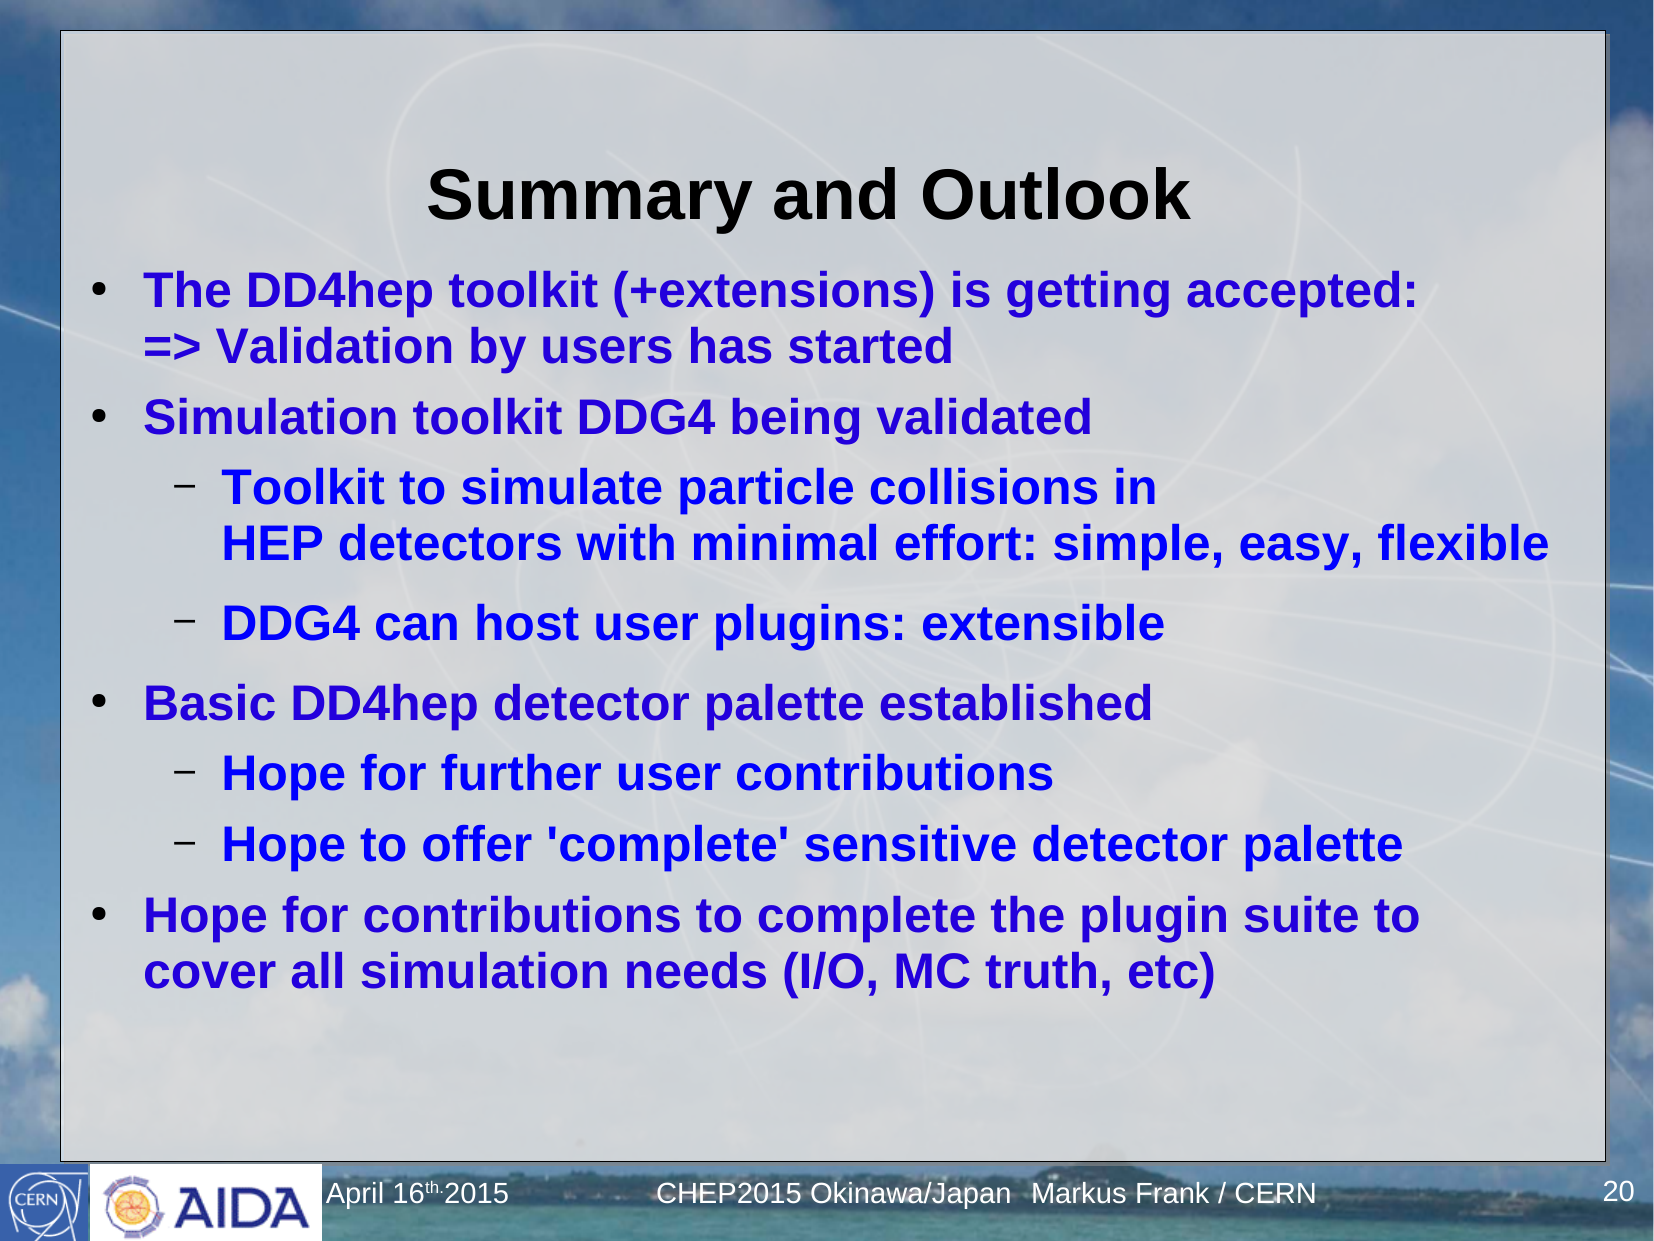

# Summary and Outlook
The DD4hep toolkit (+extensions) is getting accepted:
=> Validation by users has started
Simulation toolkit DDG4 being validated
Toolkit to simulate particle collisions in
HEP detectors with minimal effort: simple, easy, flexible
DDG4 can host user plugins: extensible
Basic DD4hep detector palette established
Hope for further user contributions
Hope to offer 'complete' sensitive detector palette
Hope for contributions to complete the plugin suite to cover all simulation needs (I/O, MC truth, etc)
20
April 14th, 2013
Annual AIDA Meeting 2013 Frascati/Italy Markus Frank / CERN